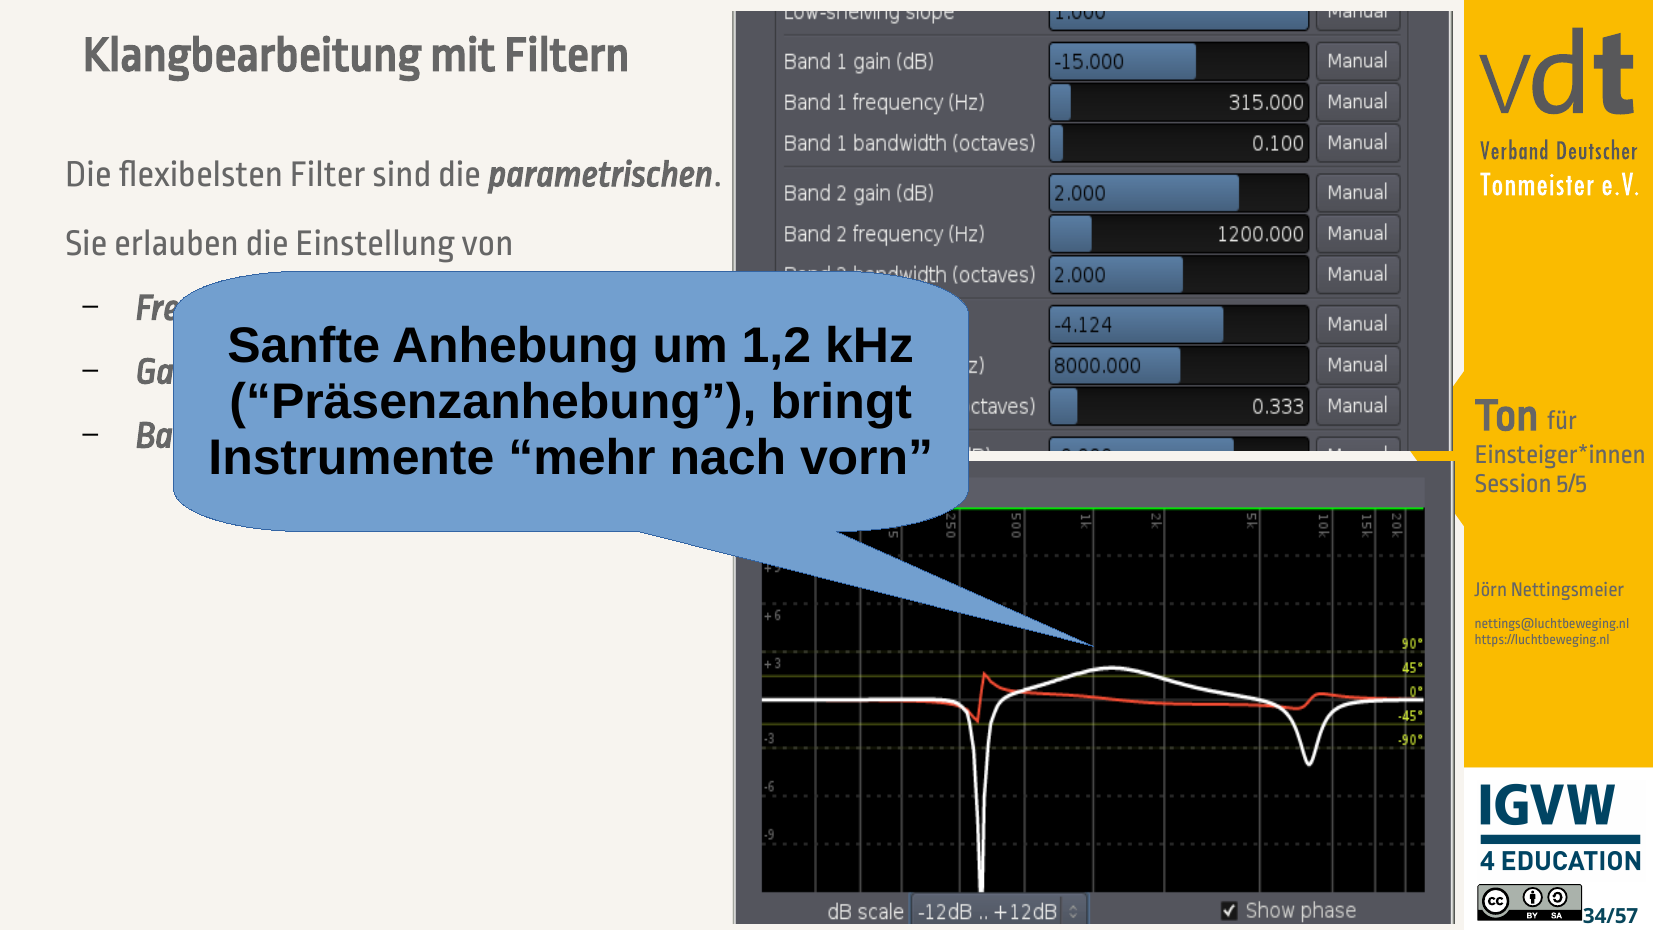

# Klangbearbeitung mit Filtern
Die flexibelsten Filter sind die parametrischen.
Sie erlauben die Einstellung von
Frequenz,
Gain und
Bandbreite.
Sanfte Anhebung um 1,2 kHz
(“Präsenzanhebung”), bringt
Instrumente “mehr nach vorn”